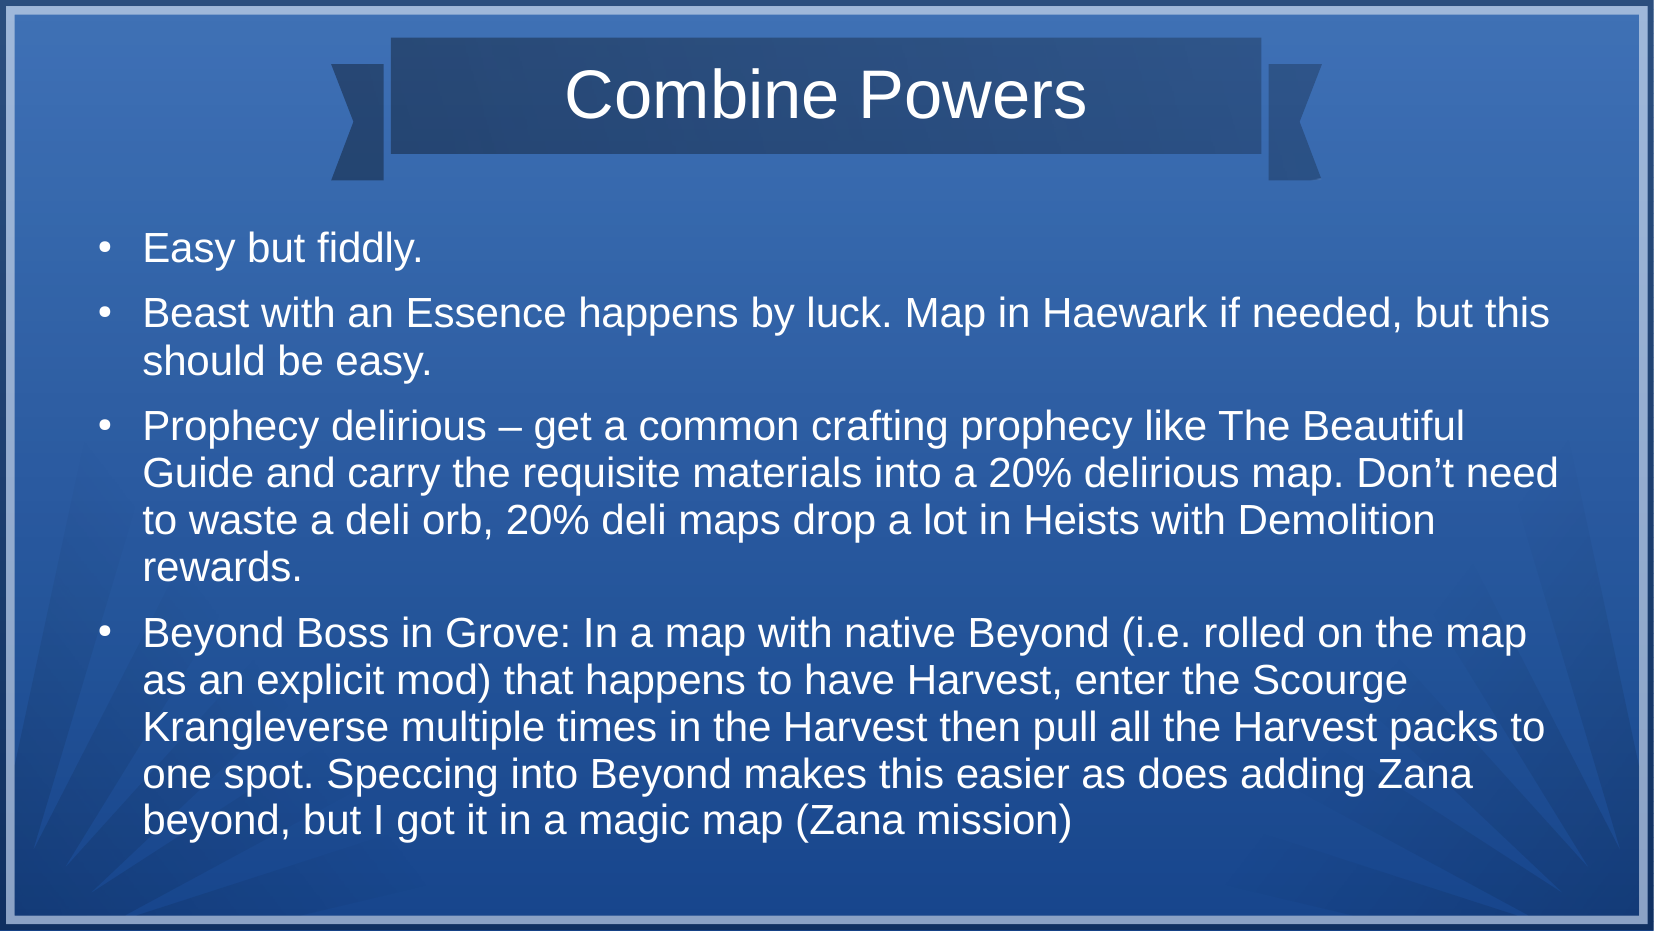

# Combine Powers
Easy but fiddly.
Beast with an Essence happens by luck. Map in Haewark if needed, but this should be easy.
Prophecy delirious – get a common crafting prophecy like The Beautiful Guide and carry the requisite materials into a 20% delirious map. Don’t need to waste a deli orb, 20% deli maps drop a lot in Heists with Demolition rewards.
Beyond Boss in Grove: In a map with native Beyond (i.e. rolled on the map as an explicit mod) that happens to have Harvest, enter the Scourge Krangleverse multiple times in the Harvest then pull all the Harvest packs to one spot. Speccing into Beyond makes this easier as does adding Zana beyond, but I got it in a magic map (Zana mission)